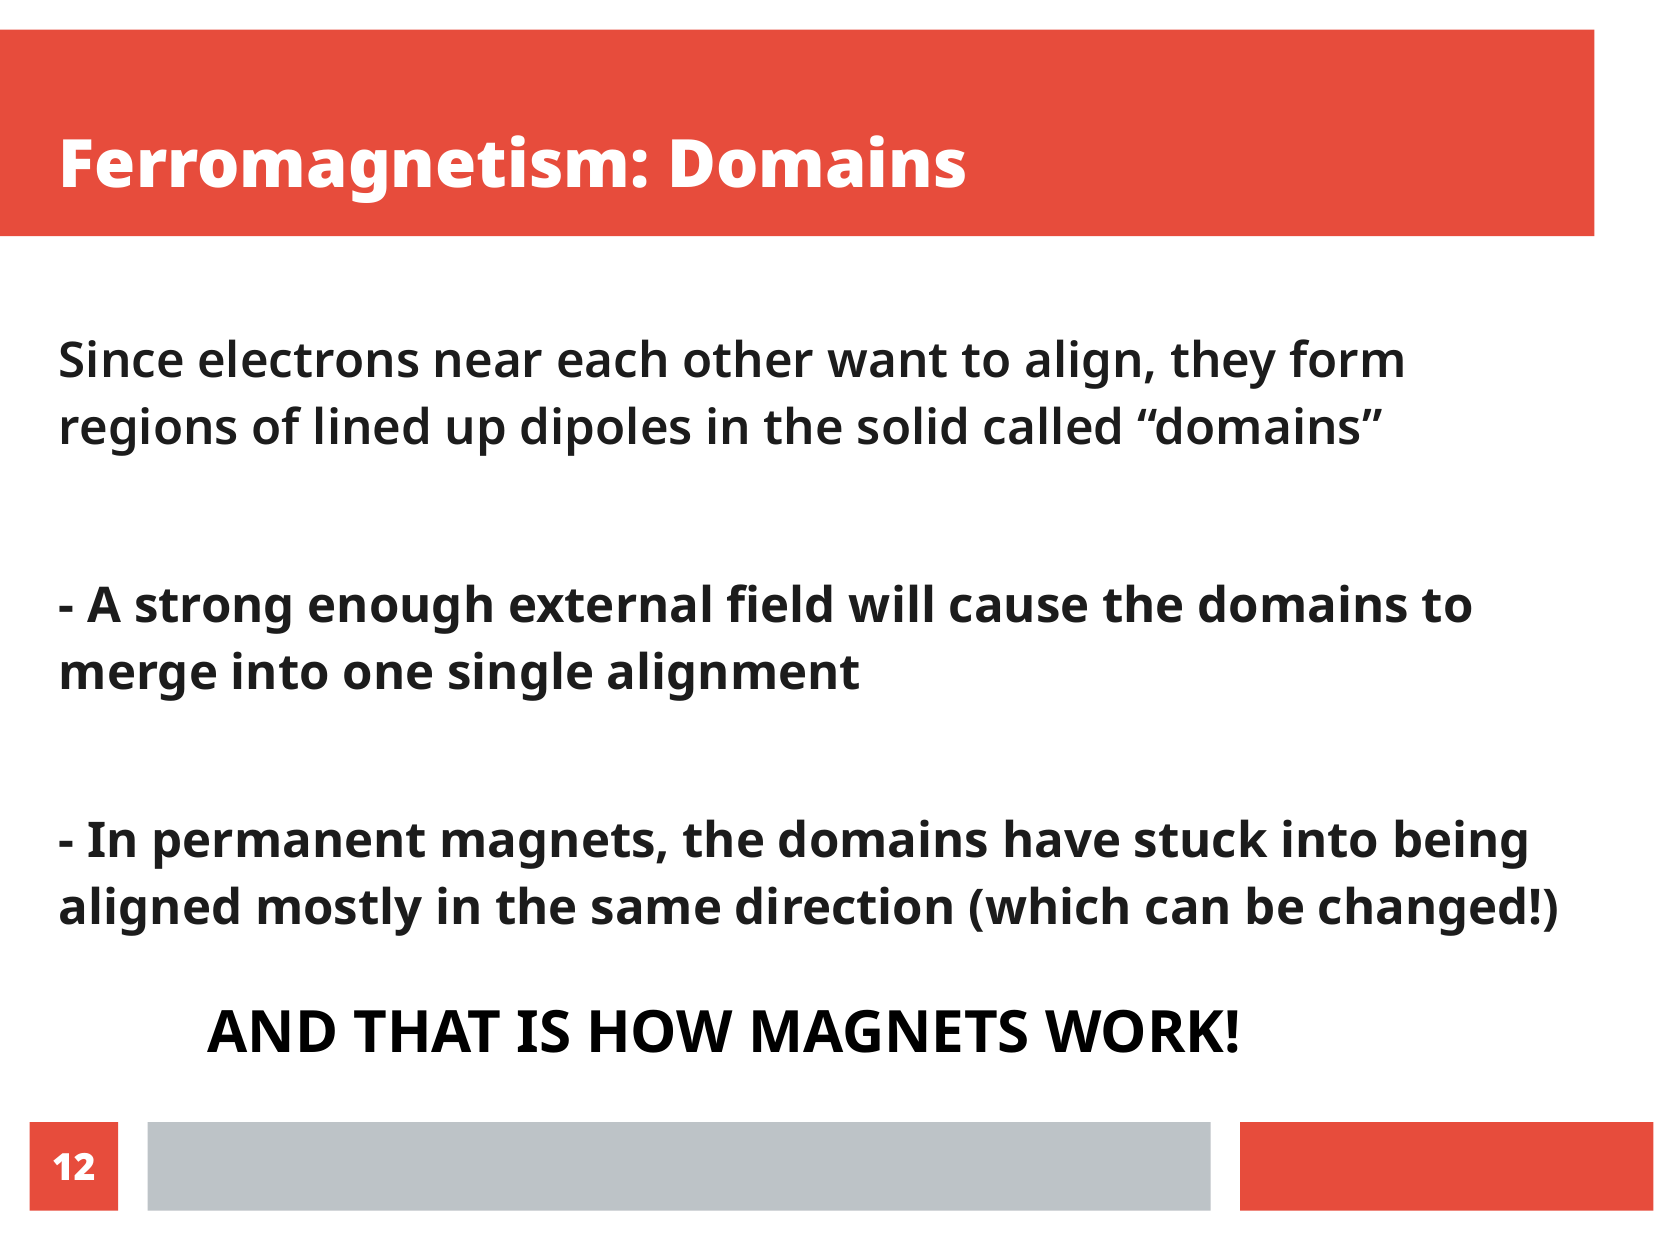

# Ferromagnetism: Domains
Since electrons near each other want to align, they form regions of lined up dipoles in the solid called “domains”
- A strong enough external field will cause the domains to merge into one single alignment
- In permanent magnets, the domains have stuck into being aligned mostly in the same direction (which can be changed!)
AND THAT IS HOW MAGNETS WORK!
12